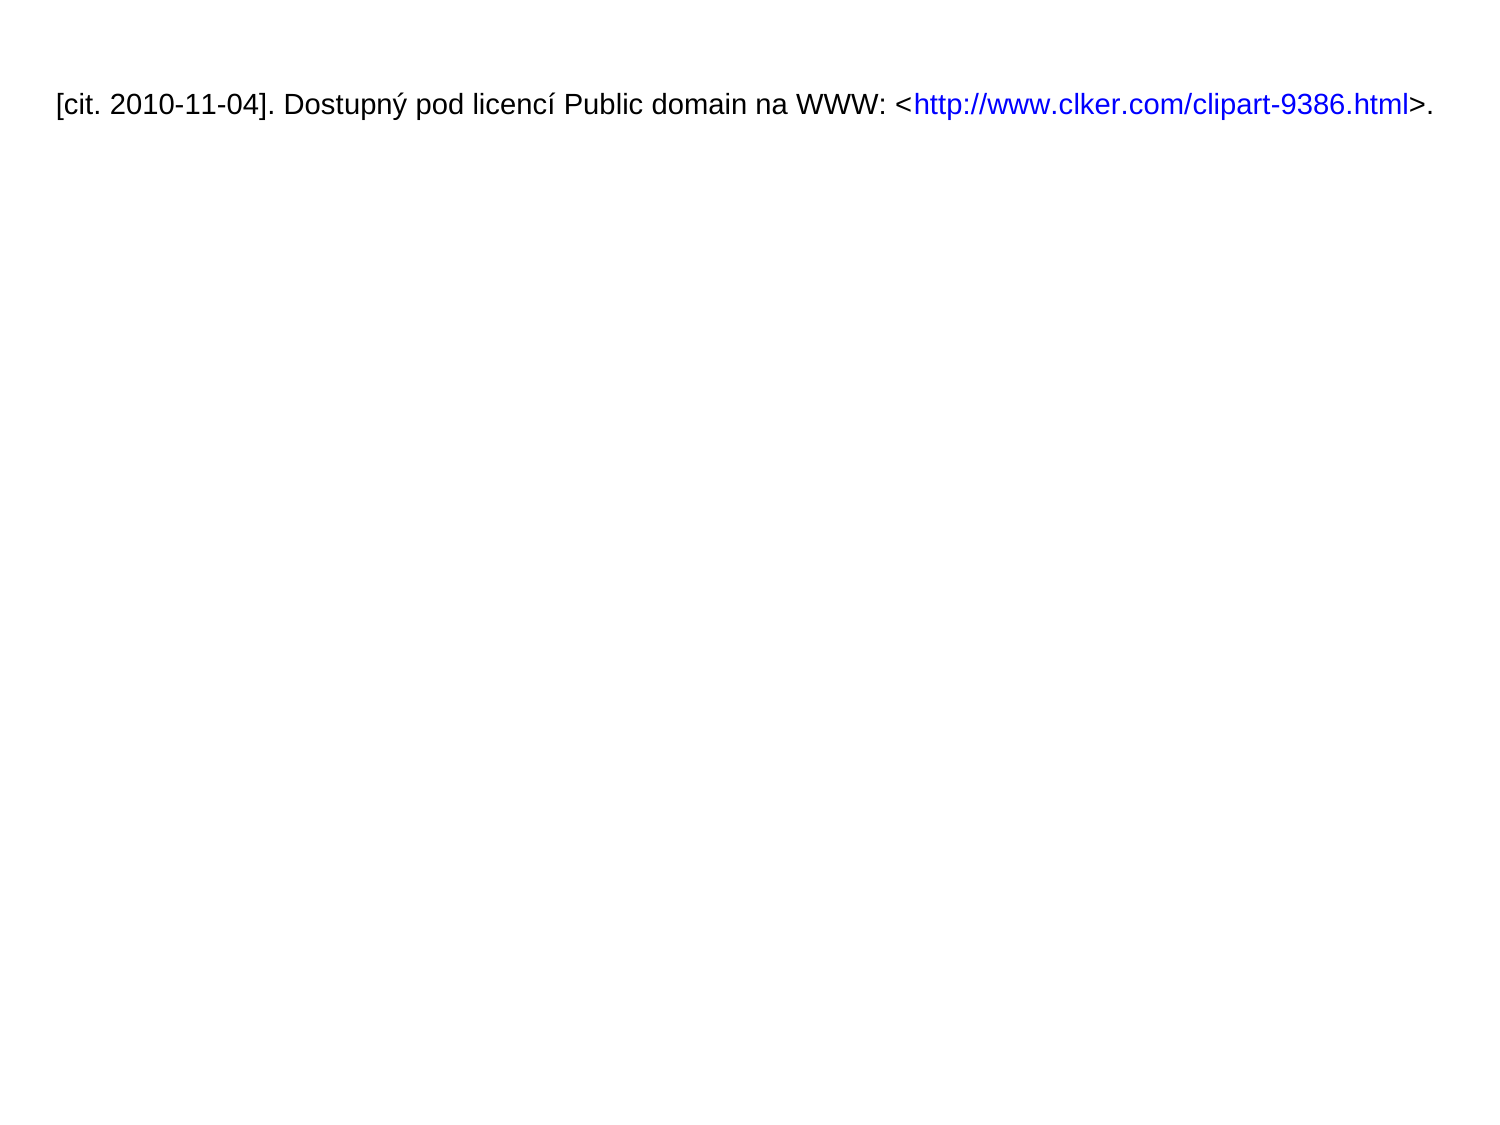

[cit. 2010-11-04]. Dostupný pod licencí Public domain na WWW: <http://www.clker.com/clipart-9386.html>.